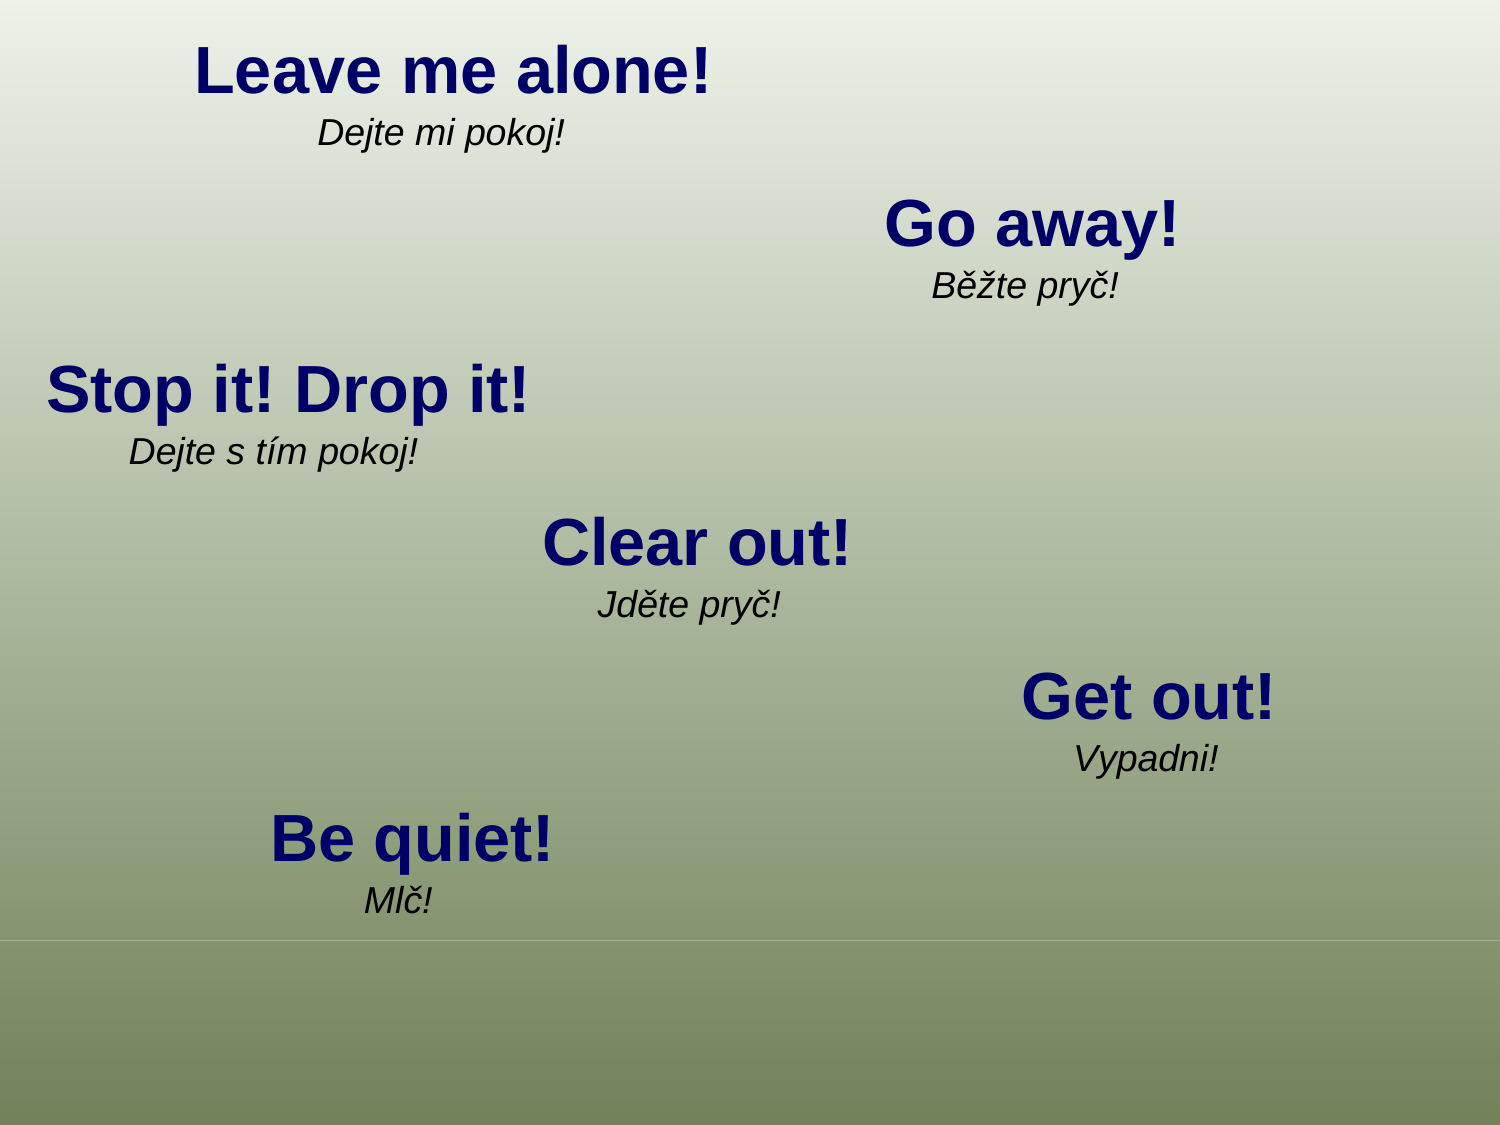

Leave me alone!
Dejte mi pokoj!
Go away!
Běžte pryč!
Stop it! Drop it!
Dejte s tím pokoj!
Clear out!
Jděte pryč!
Get out!
Vypadni!
Be quiet!
Mlč!